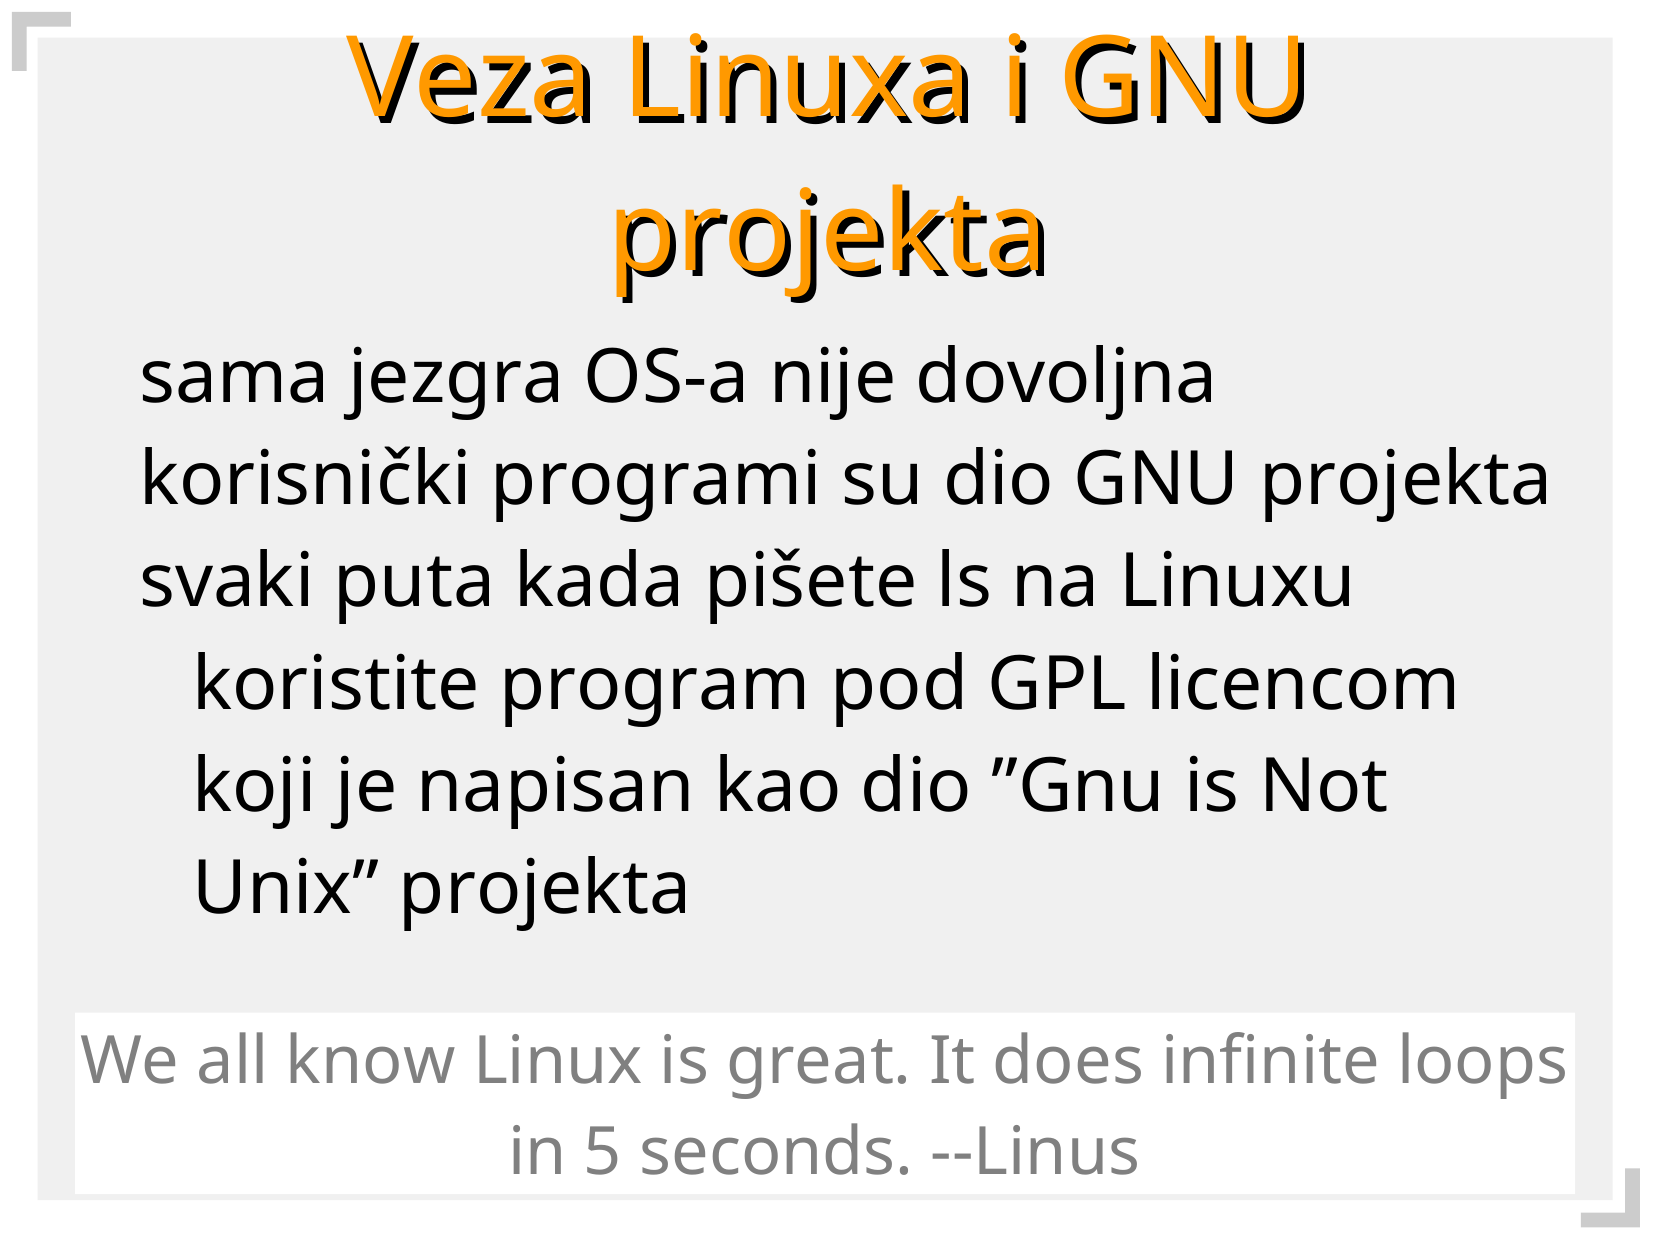

# Veza Linuxa i GNU projekta
sama jezgra OS-a nije dovoljna
korisnički programi su dio GNU projekta
svaki puta kada pišete ls na Linuxu koristite program pod GPL licencom koji je napisan kao dio ”Gnu is Not Unix” projekta
We all know Linux is great. It does infinite loops in 5 seconds. --Linus